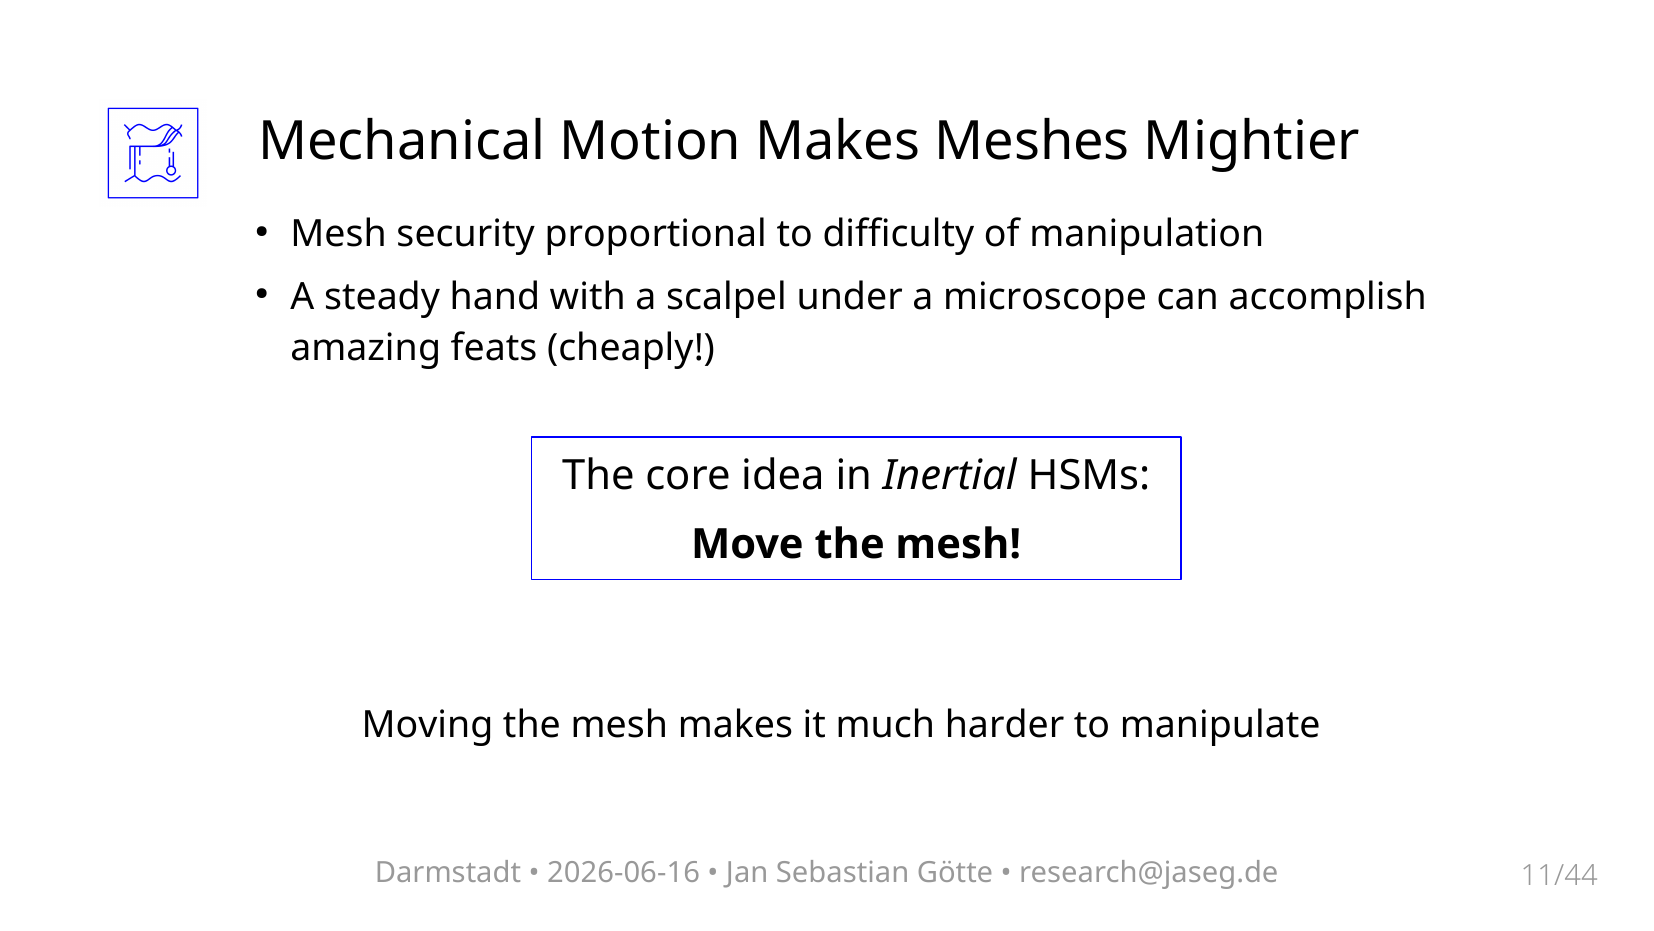

Mechanical Motion Makes Meshes Mightier
Mesh security proportional to difficulty of manipulation
A steady hand with a scalpel under a microscope can accomplish amazing feats (cheaply!)
Moving the mesh makes it much harder to manipulate
The core idea in Inertial HSMs:
Move the mesh!